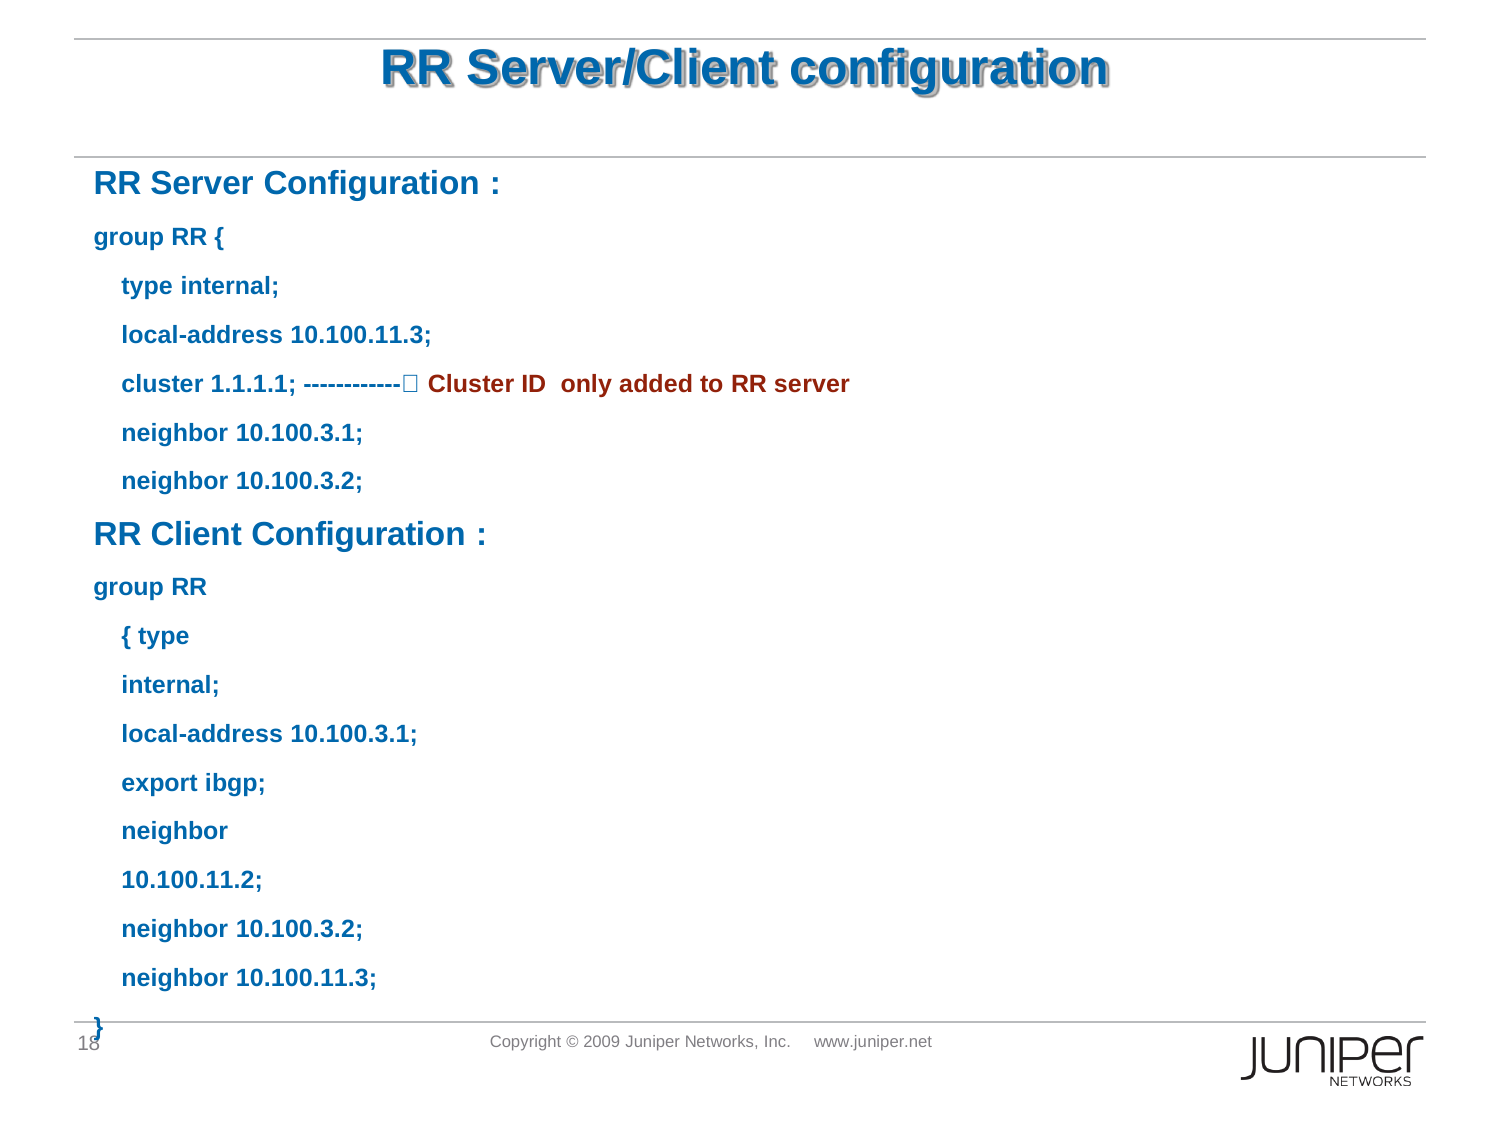

# RR Server/Client configuration
RR Server Configuration :
group RR {
type internal;
local-address 10.100.11.3;
cluster 1.1.1.1; ------------ Cluster ID only added to RR server
neighbor 10.100.3.1;
neighbor 10.100.3.2;
RR Client Configuration :
group RR { type internal;
local-address 10.100.3.1;
export ibgp; neighbor 10.100.11.2;
neighbor 10.100.3.2;
neighbor 10.100.11.3;
}
16
Copyright © 2009 Juniper Networks, Inc.	www.juniper.net